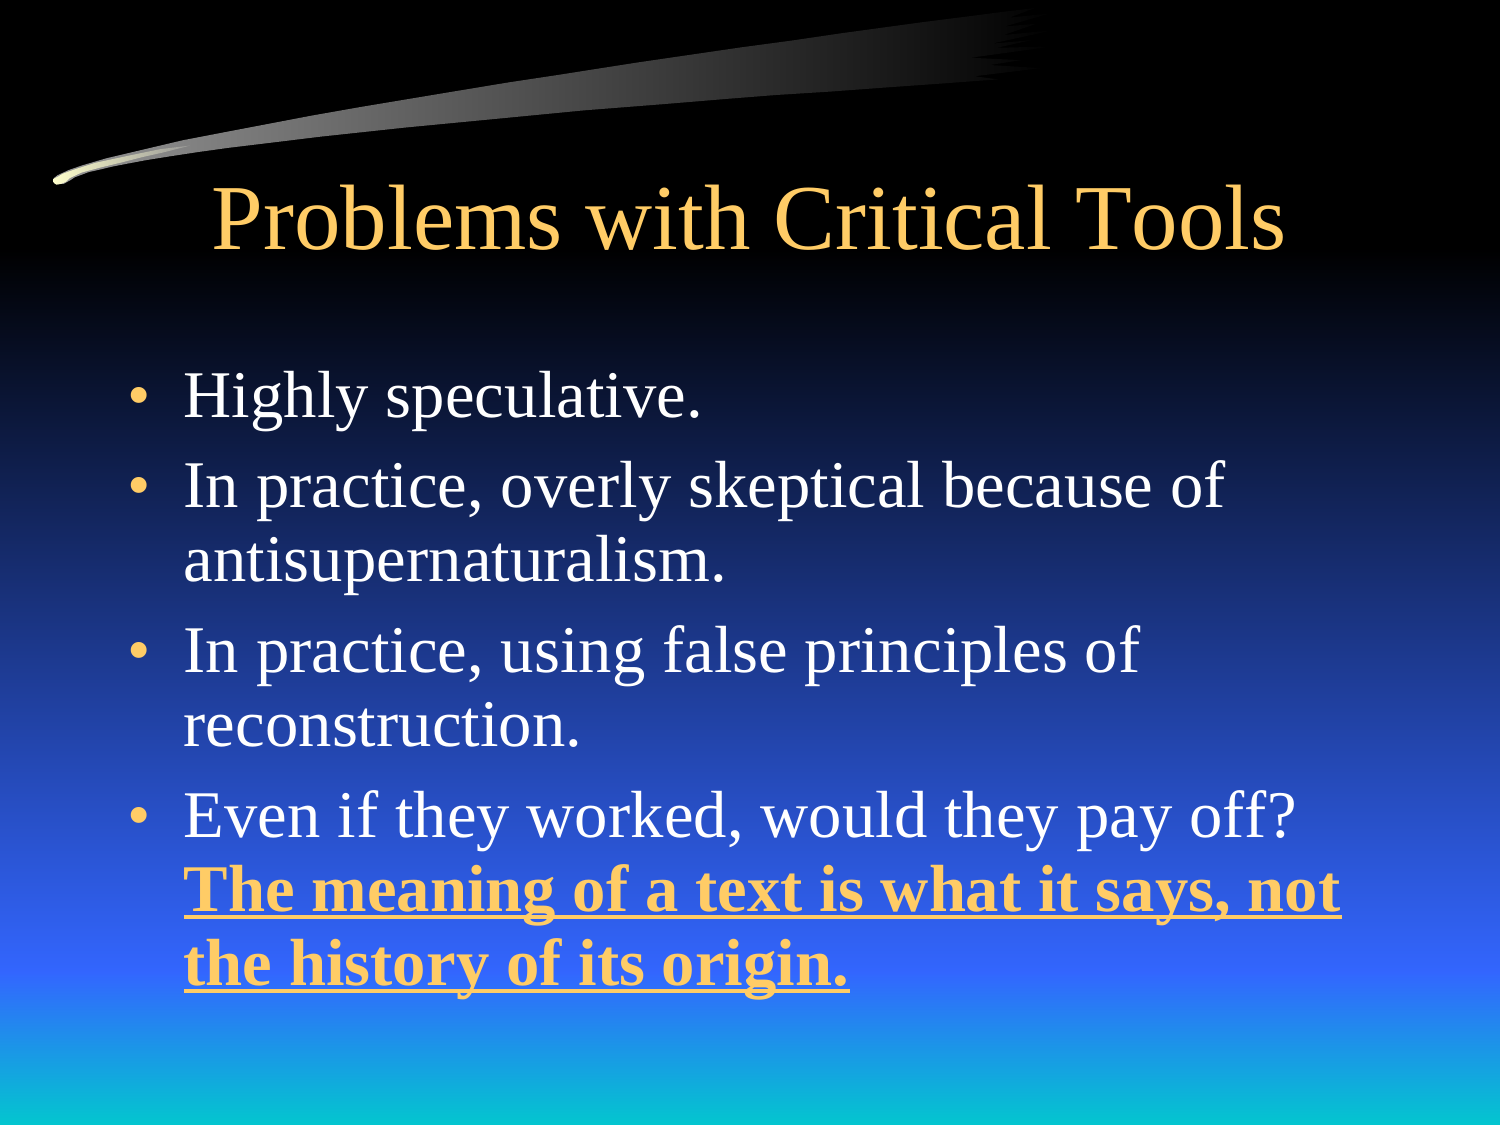

# Problems with Critical Tools
Highly speculative.
In practice, overly skeptical because of antisupernaturalism.
In practice, using false principles of reconstruction.
Even if they worked, would they pay off? The meaning of a text is what it says, not the history of its origin.